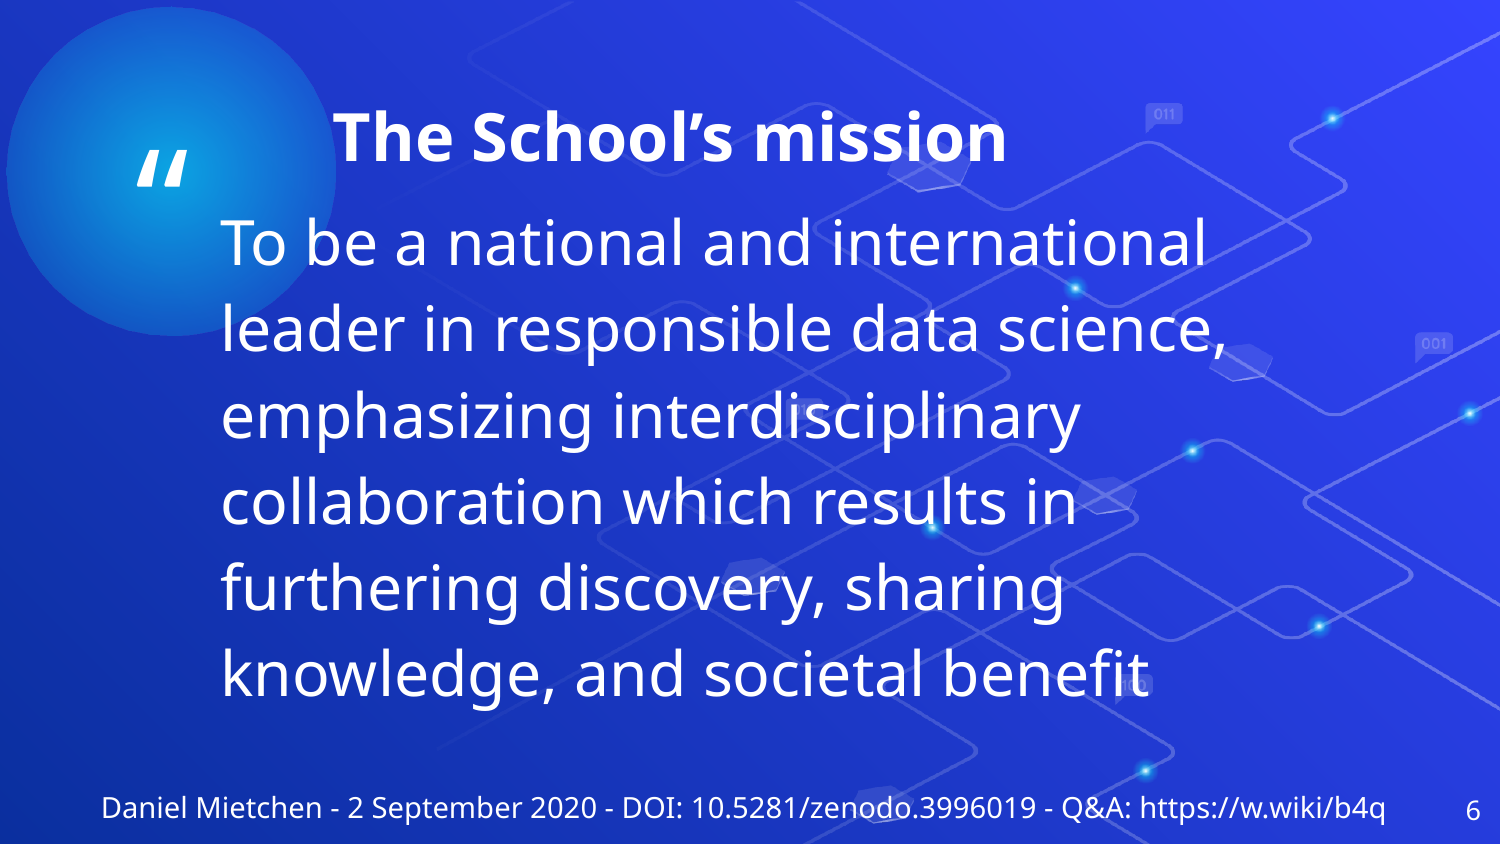

The School’s mission
# To be a national and international leader in responsible data science, emphasizing interdisciplinary collaboration which results in furthering discovery, sharing knowledge, and societal benefit
Daniel Mietchen - 2 September 2020 - DOI: 10.5281/zenodo.3996019 - Q&A: https://w.wiki/b4q